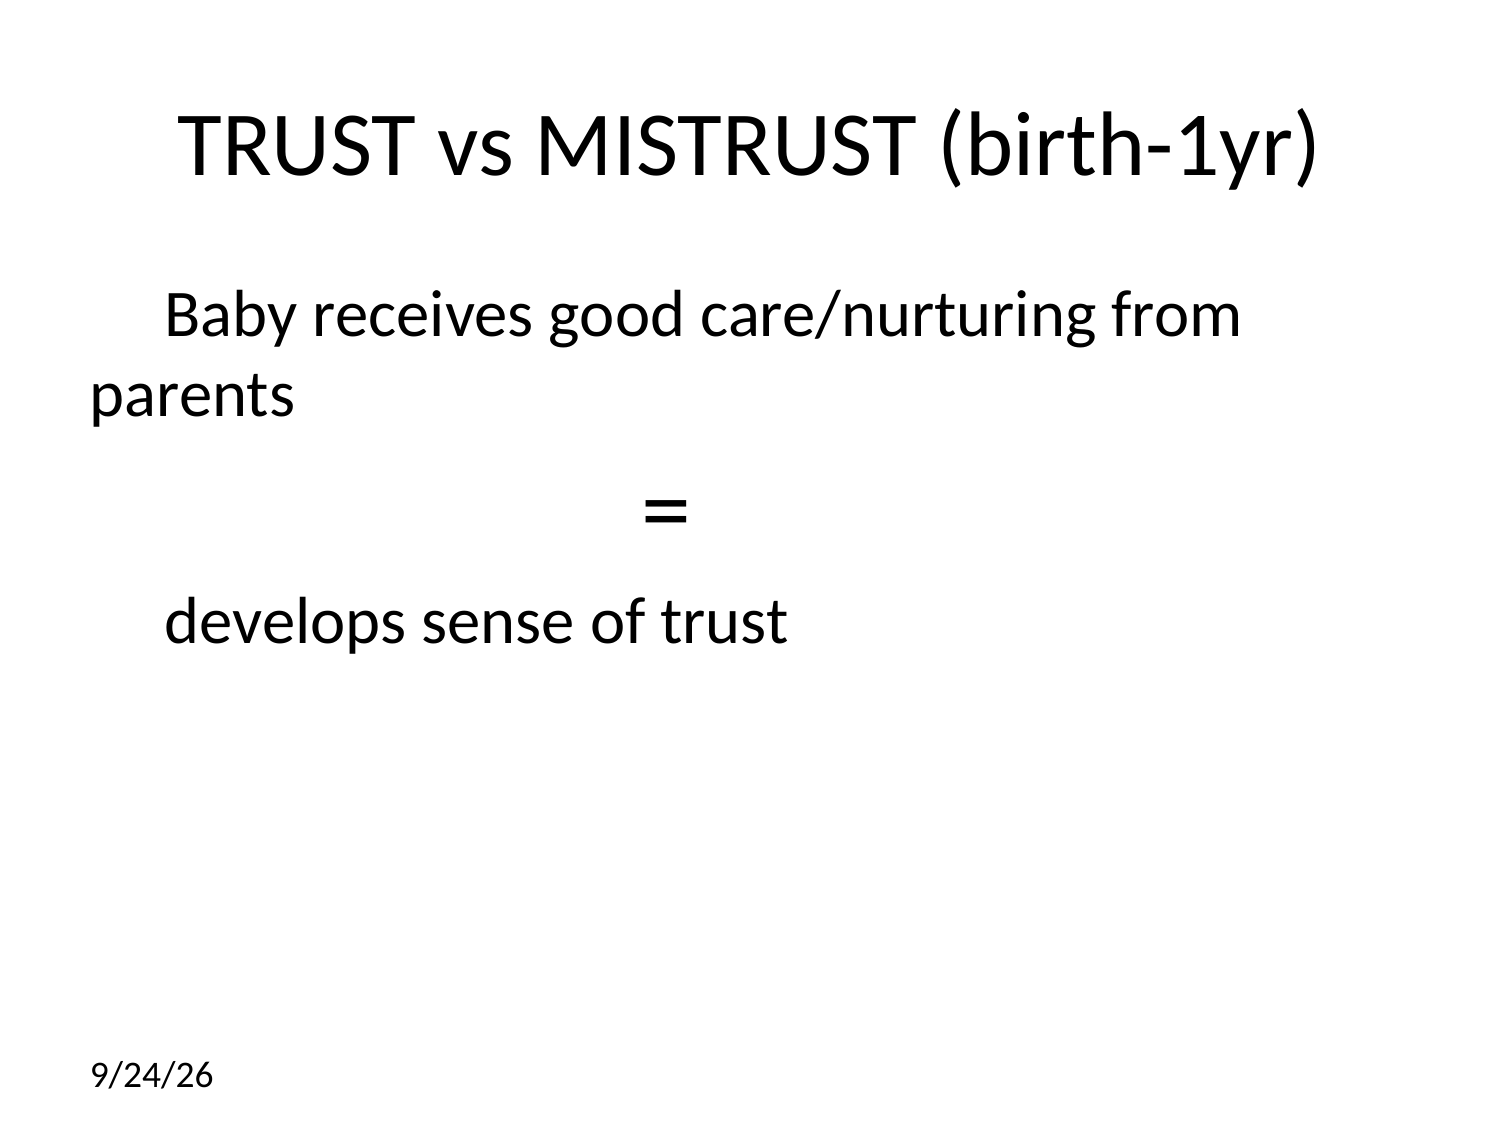

# TRUST vs MISTRUST (birth-1yr)
	Baby receives good care/nurturing from parents
=
	develops sense of trust